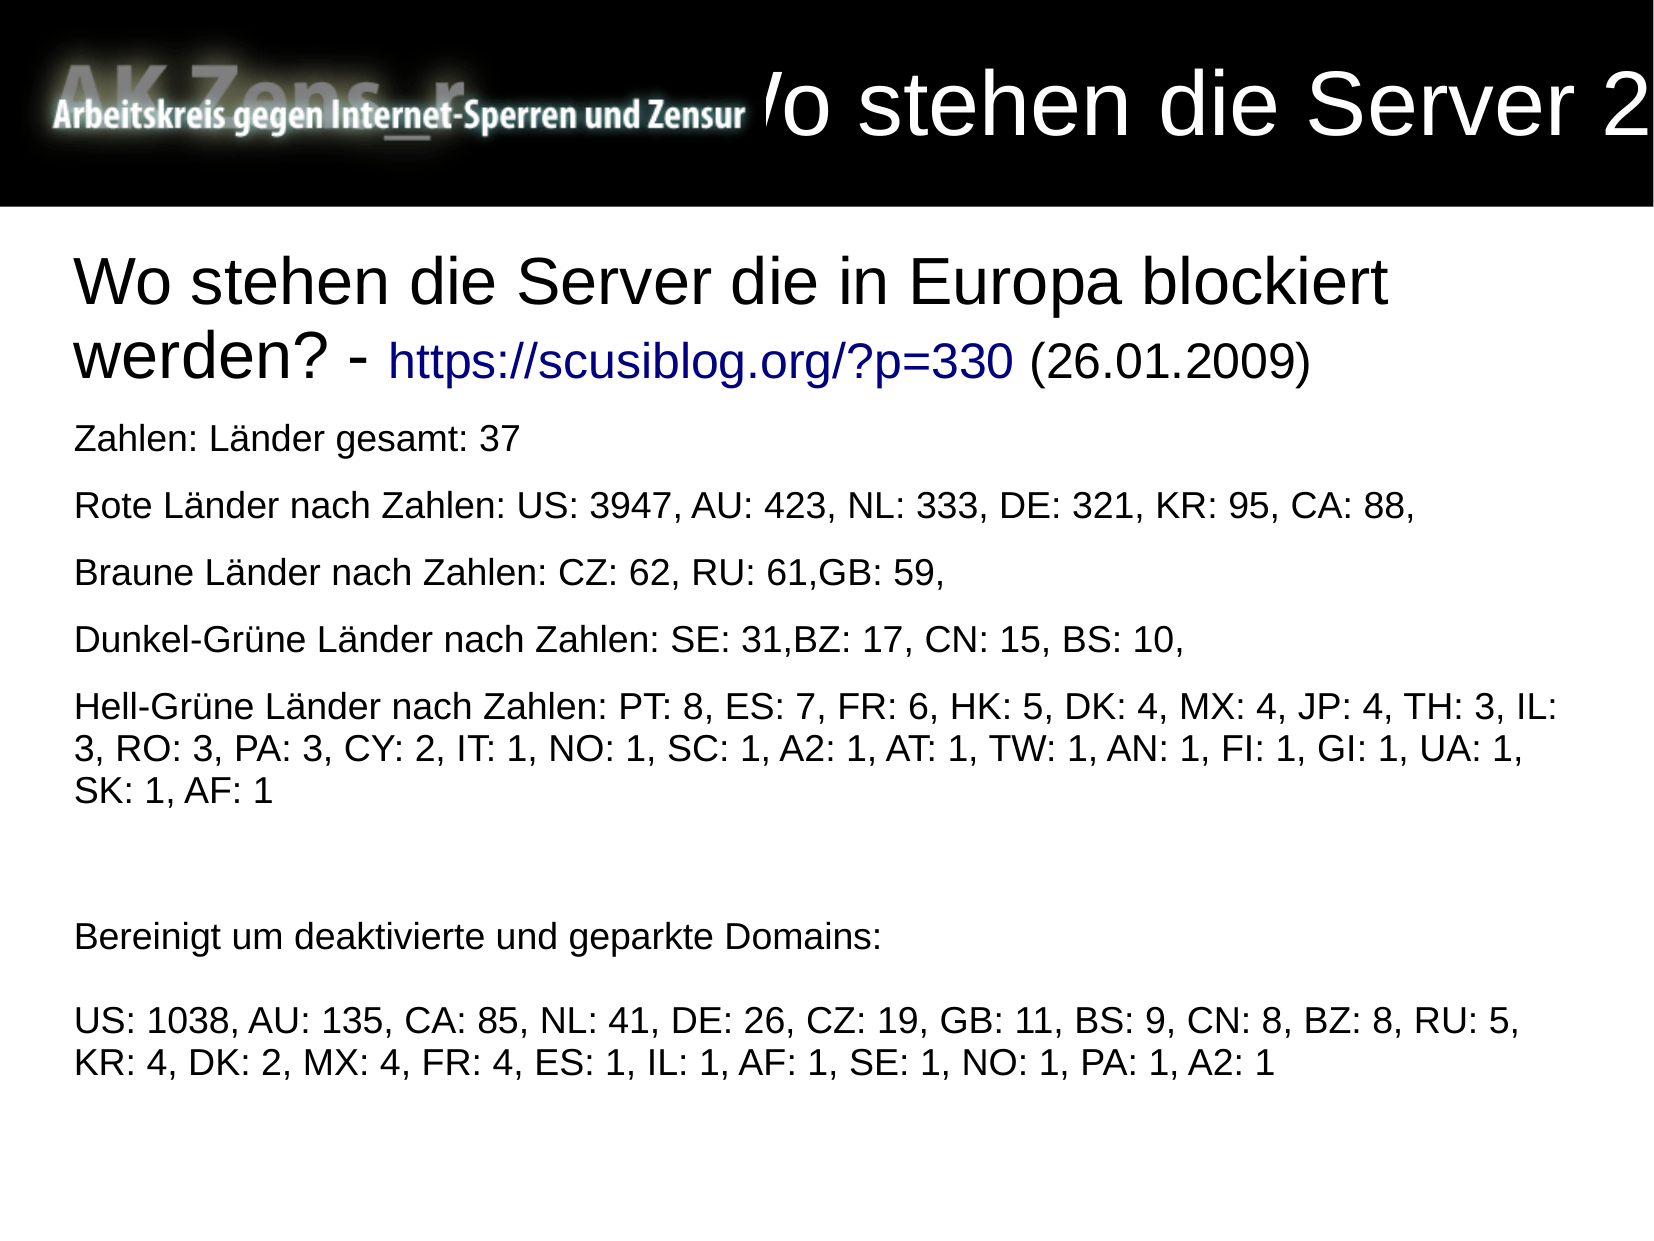

# Wo stehen die Server 2
Wo stehen die Server die in Europa blockiert werden? - https://scusiblog.org/?p=330 (26.01.2009)
Zahlen: Länder gesamt: 37
Rote Länder nach Zahlen: US: 3947, AU: 423, NL: 333, DE: 321, KR: 95, CA: 88,
Braune Länder nach Zahlen: CZ: 62, RU: 61,GB: 59,
Dunkel-Grüne Länder nach Zahlen: SE: 31,BZ: 17, CN: 15, BS: 10,
Hell-Grüne Länder nach Zahlen: PT: 8, ES: 7, FR: 6, HK: 5, DK: 4, MX: 4, JP: 4, TH: 3, IL: 3, RO: 3, PA: 3, CY: 2, IT: 1, NO: 1, SC: 1, A2: 1, AT: 1, TW: 1, AN: 1, FI: 1, GI: 1, UA: 1, SK: 1, AF: 1
Bereinigt um deaktivierte und geparkte Domains:
US: 1038, AU: 135, CA: 85, NL: 41, DE: 26, CZ: 19, GB: 11, BS: 9, CN: 8, BZ: 8, RU: 5, KR: 4, DK: 2, MX: 4, FR: 4, ES: 1, IL: 1, AF: 1, SE: 1, NO: 1, PA: 1, A2: 1